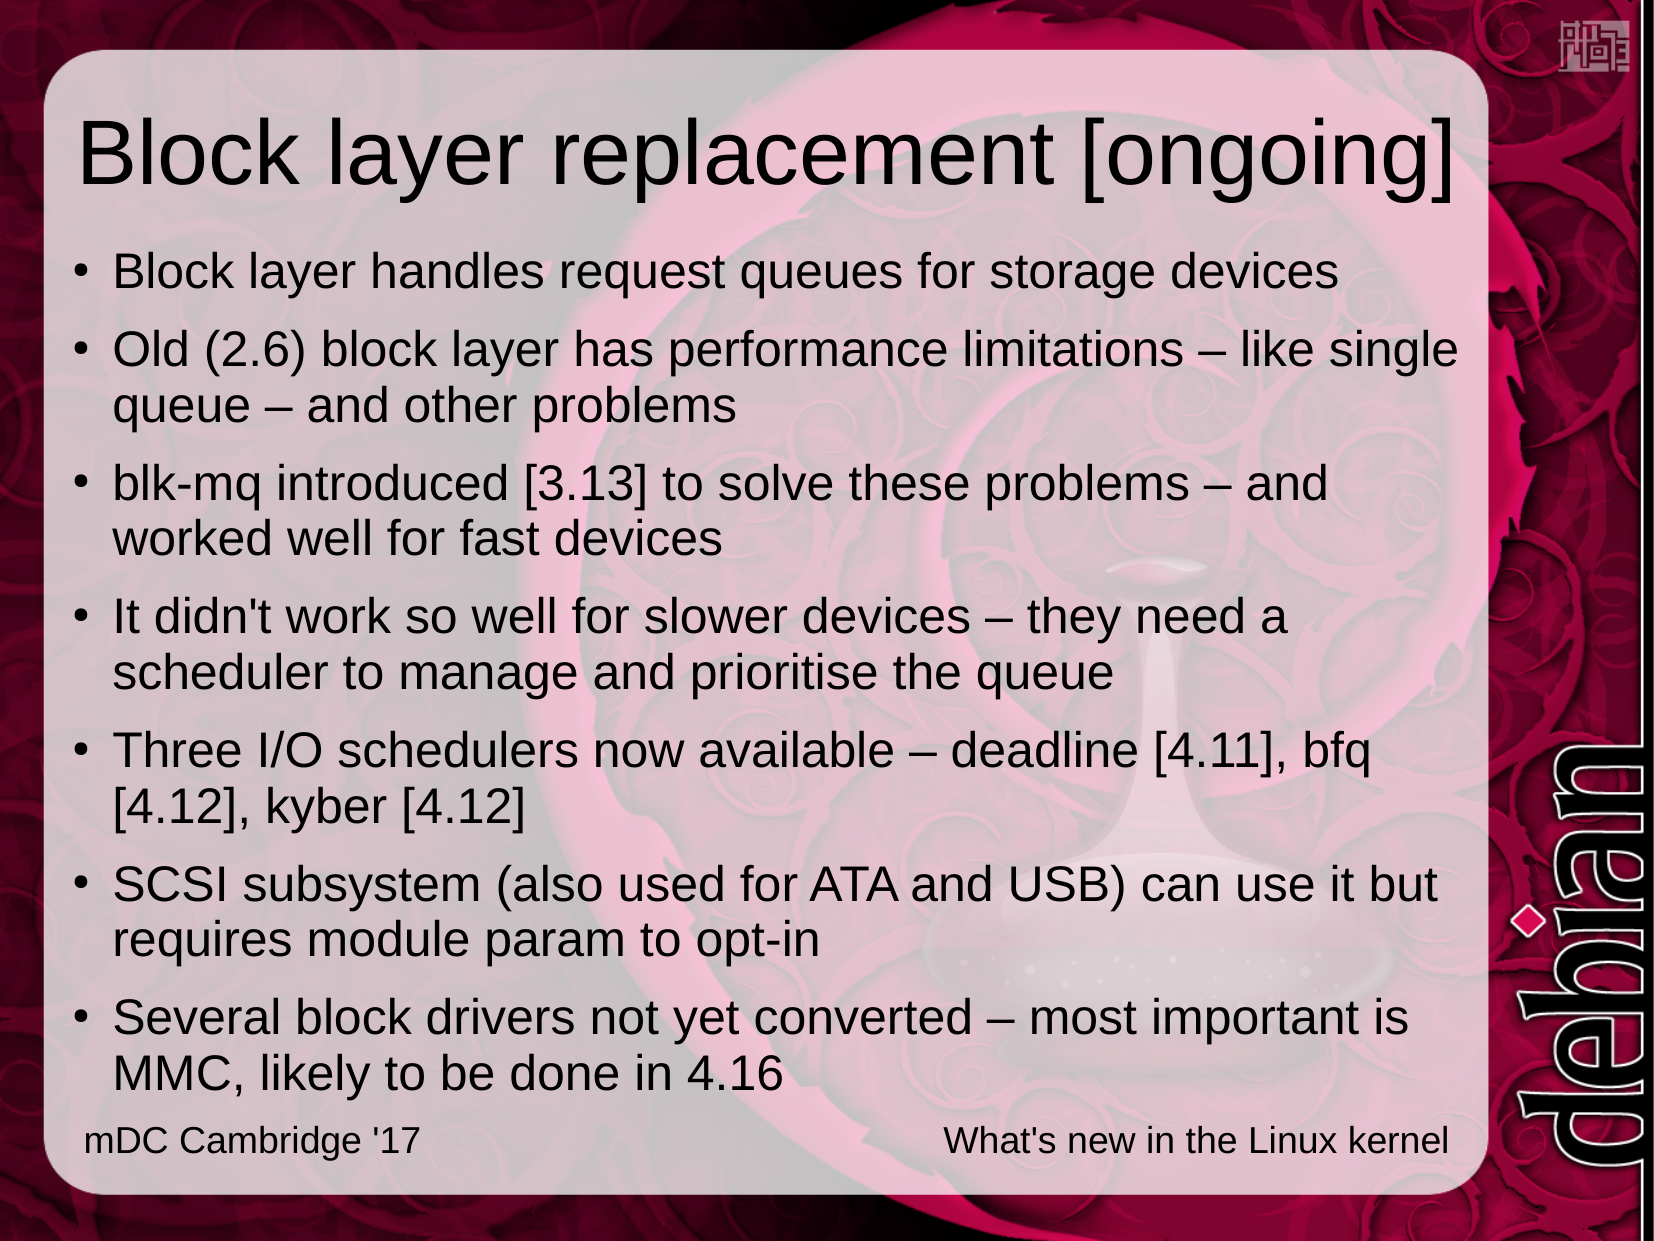

# Block layer replacement [ongoing]
Block layer handles request queues for storage devices
Old (2.6) block layer has performance limitations – like single queue – and other problems
blk-mq introduced [3.13] to solve these problems – and worked well for fast devices
It didn't work so well for slower devices – they need a scheduler to manage and prioritise the queue
Three I/O schedulers now available – deadline [4.11], bfq [4.12], kyber [4.12]
SCSI subsystem (also used for ATA and USB) can use it but requires module param to opt-in
Several block drivers not yet converted – most important is MMC, likely to be done in 4.16